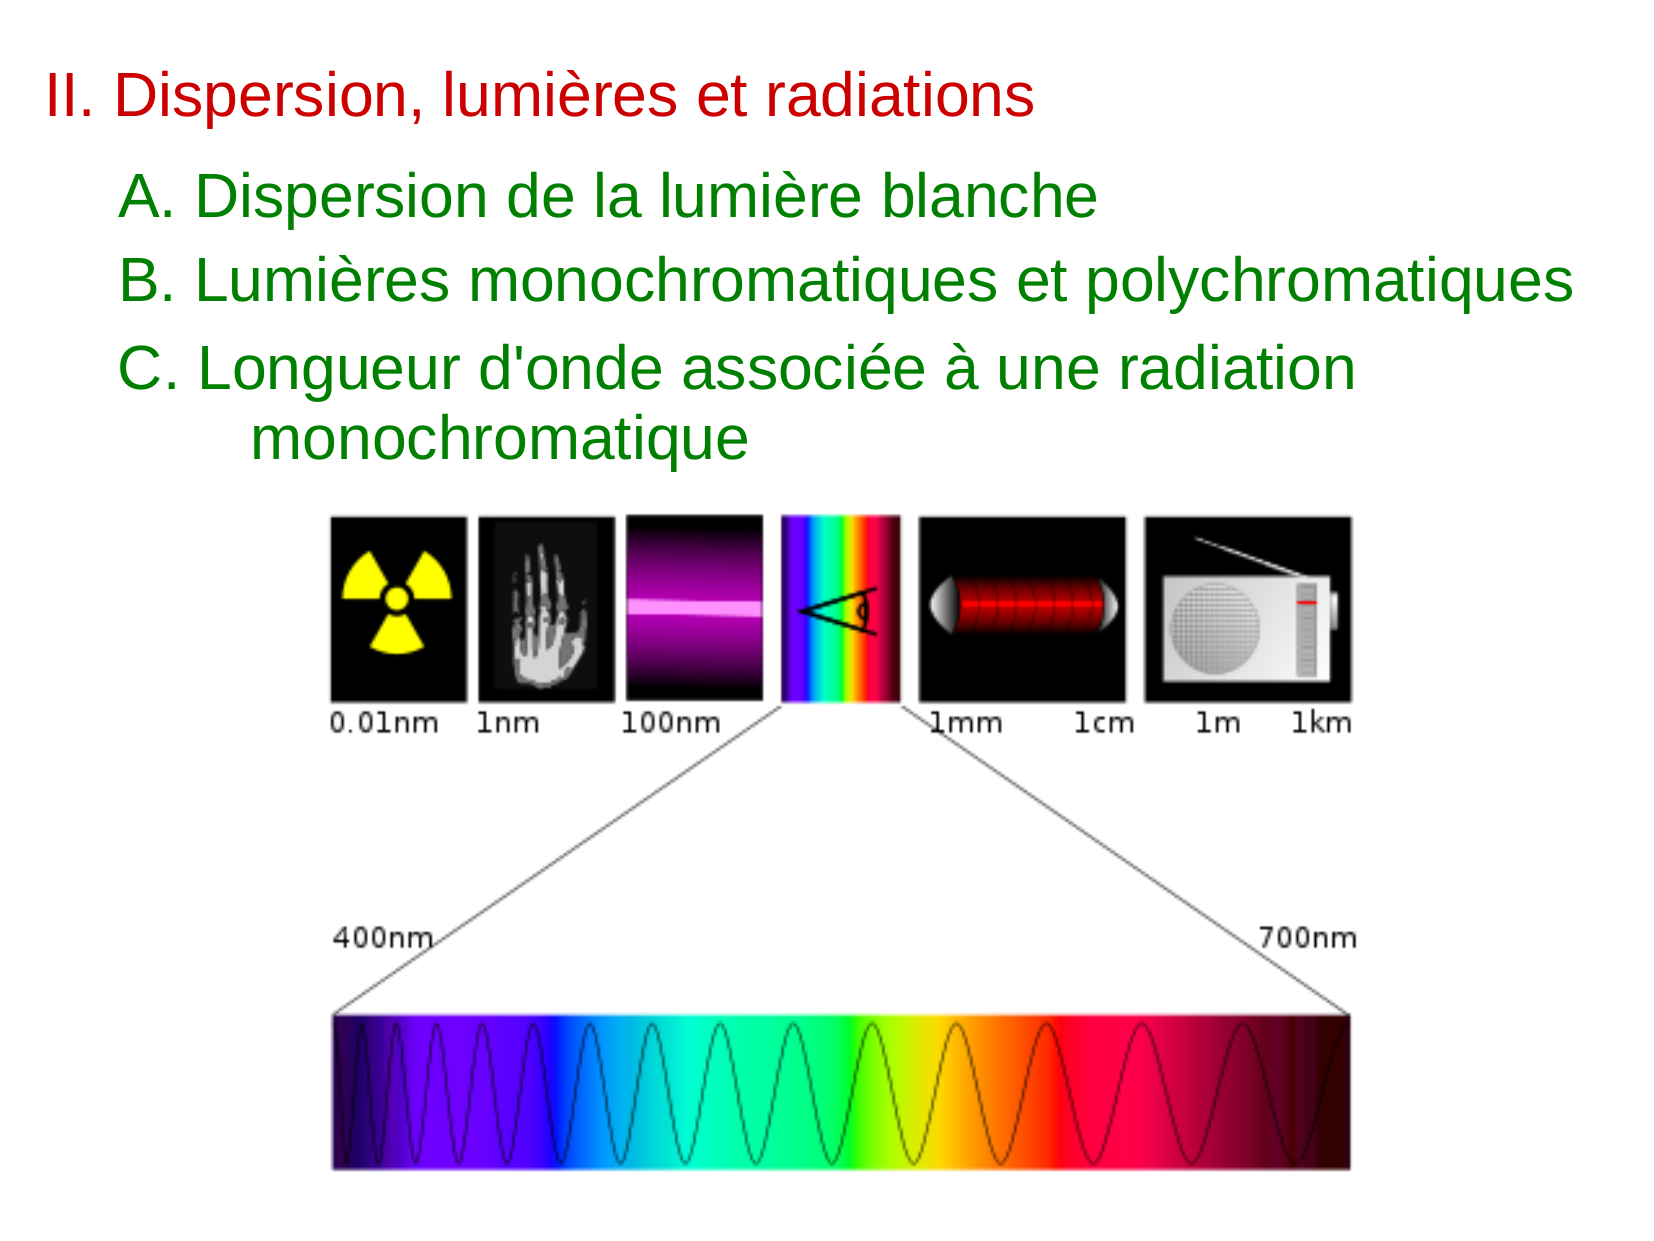

# II. Dispersion, lumières et radiations
A. Dispersion de la lumière blanche
B. Lumières monochromatiques et polychromatiques
C. Longueur d'onde associée à une radiation monochromatique